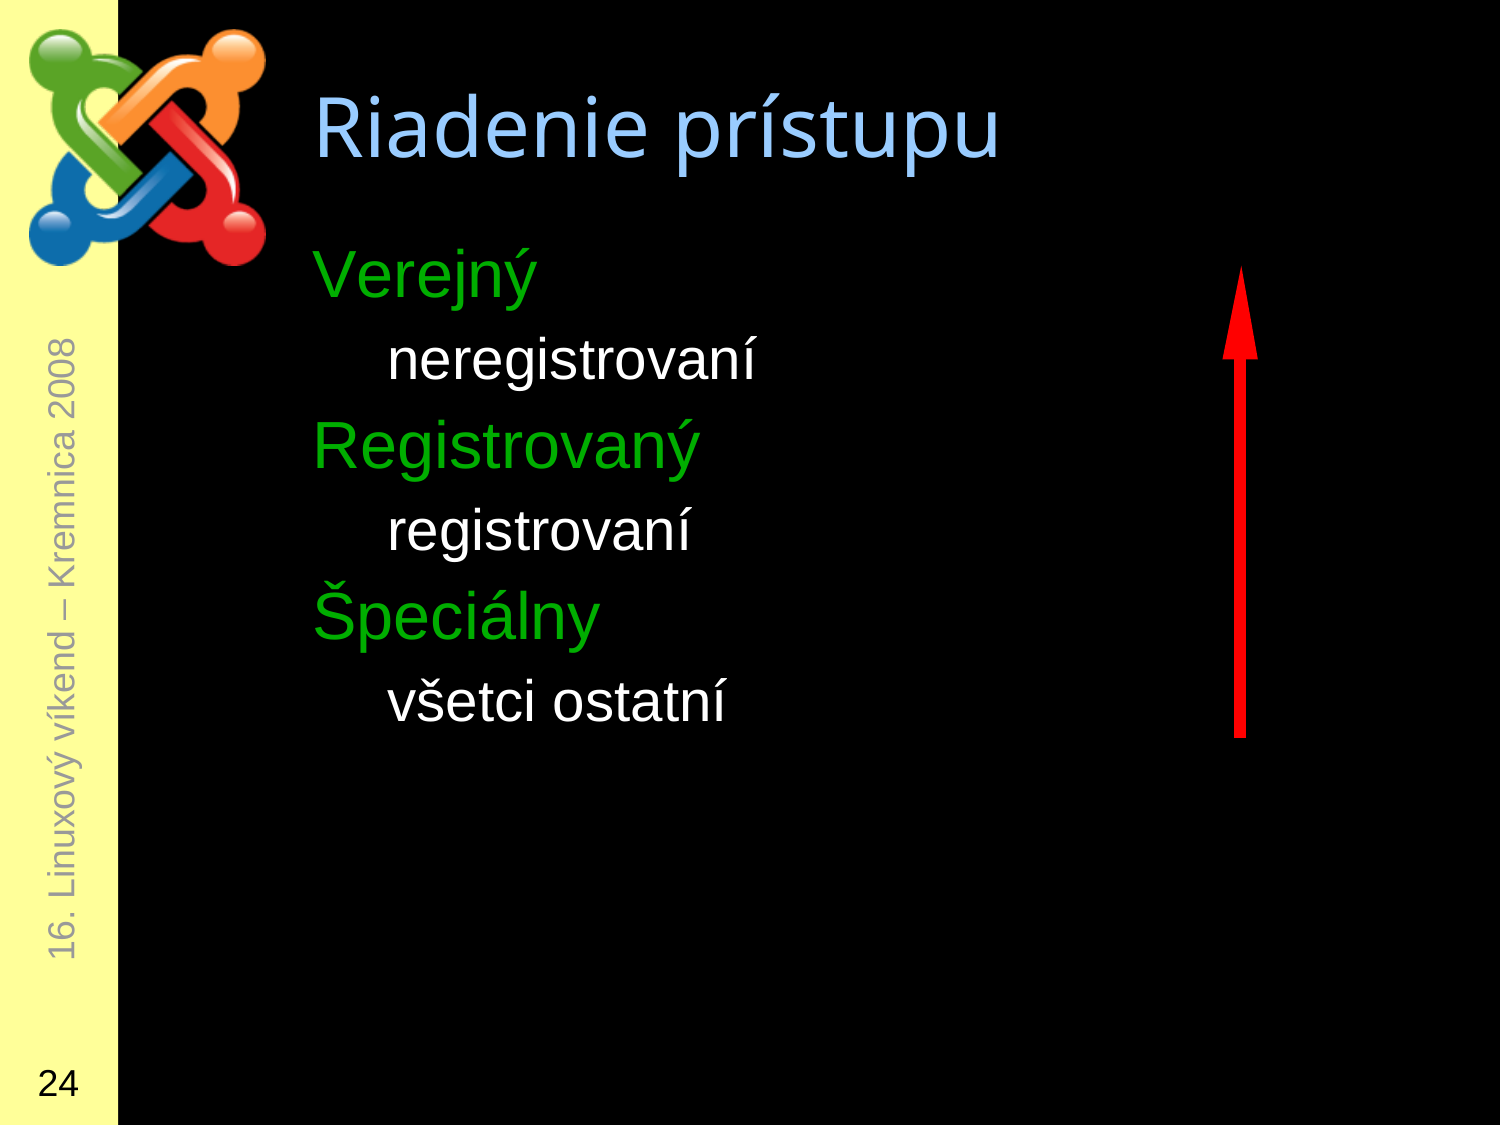

# Riadenie prístupu
Verejný
neregistrovaní
Registrovaný
registrovaní
Špeciálny
všetci ostatní